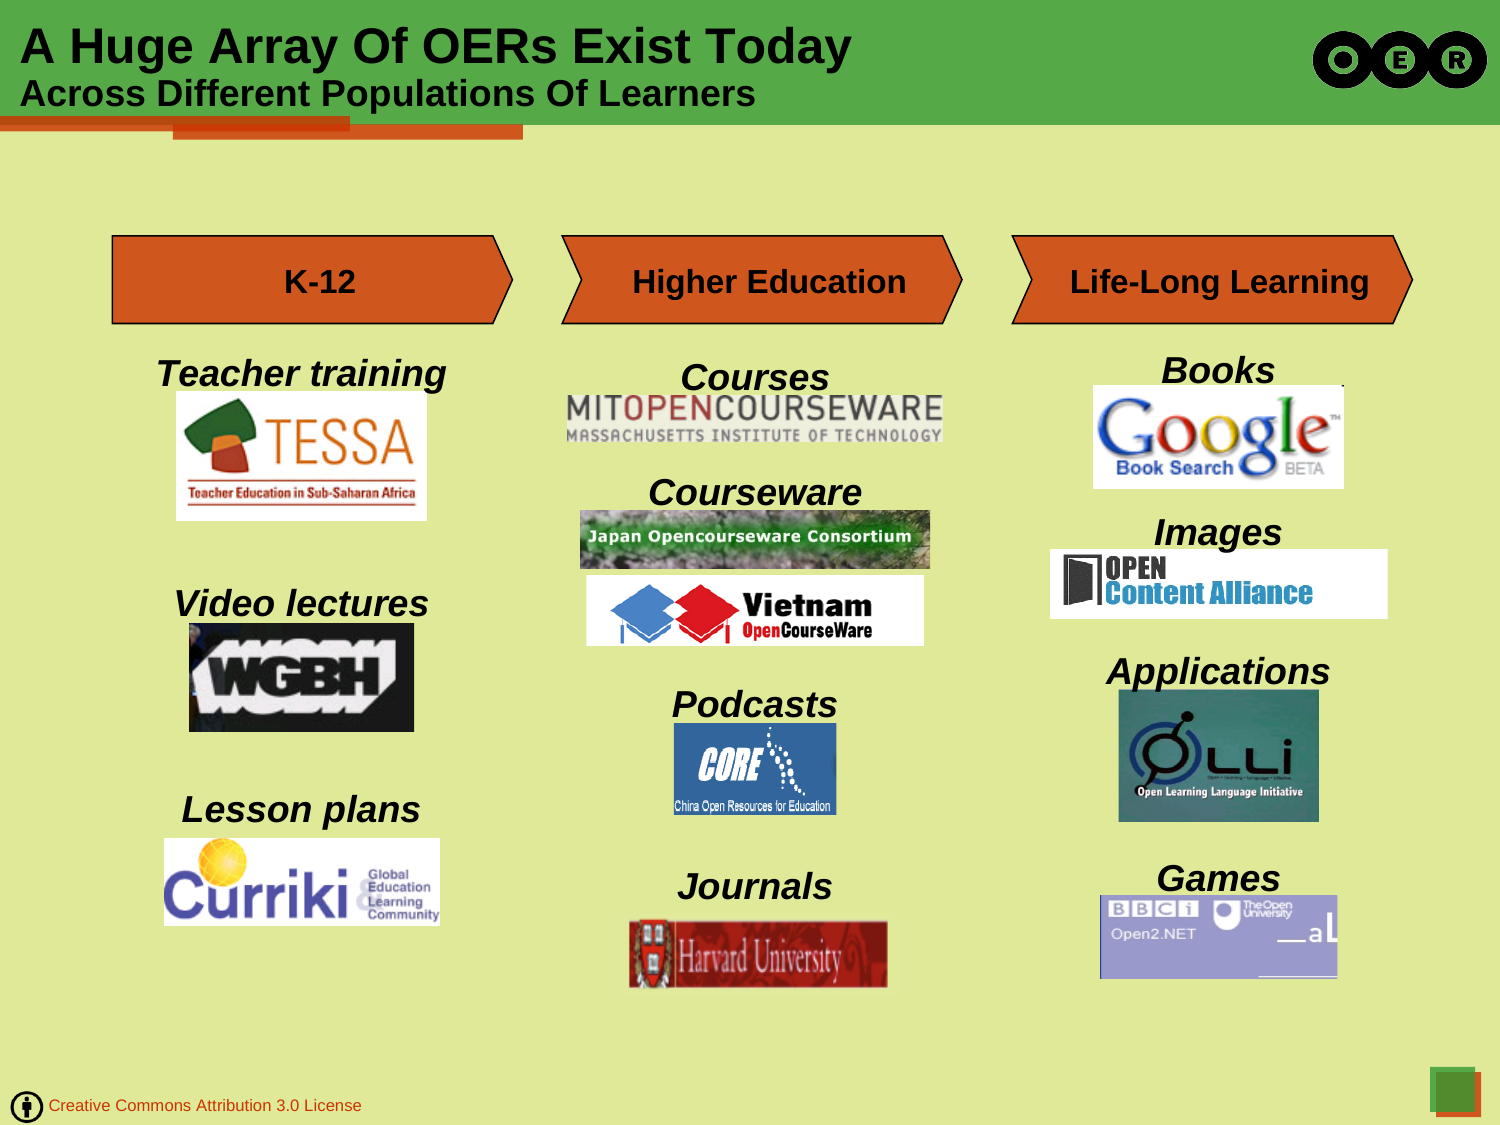

A Huge Array Of OERs Exist Today
Across Different Populations Of Learners
K-12
Higher Education
Life-Long Learning
Books
Teacher training
Courses
Courseware
Images
Video lectures
Applications
Podcasts
Lesson plans
Games
Journals